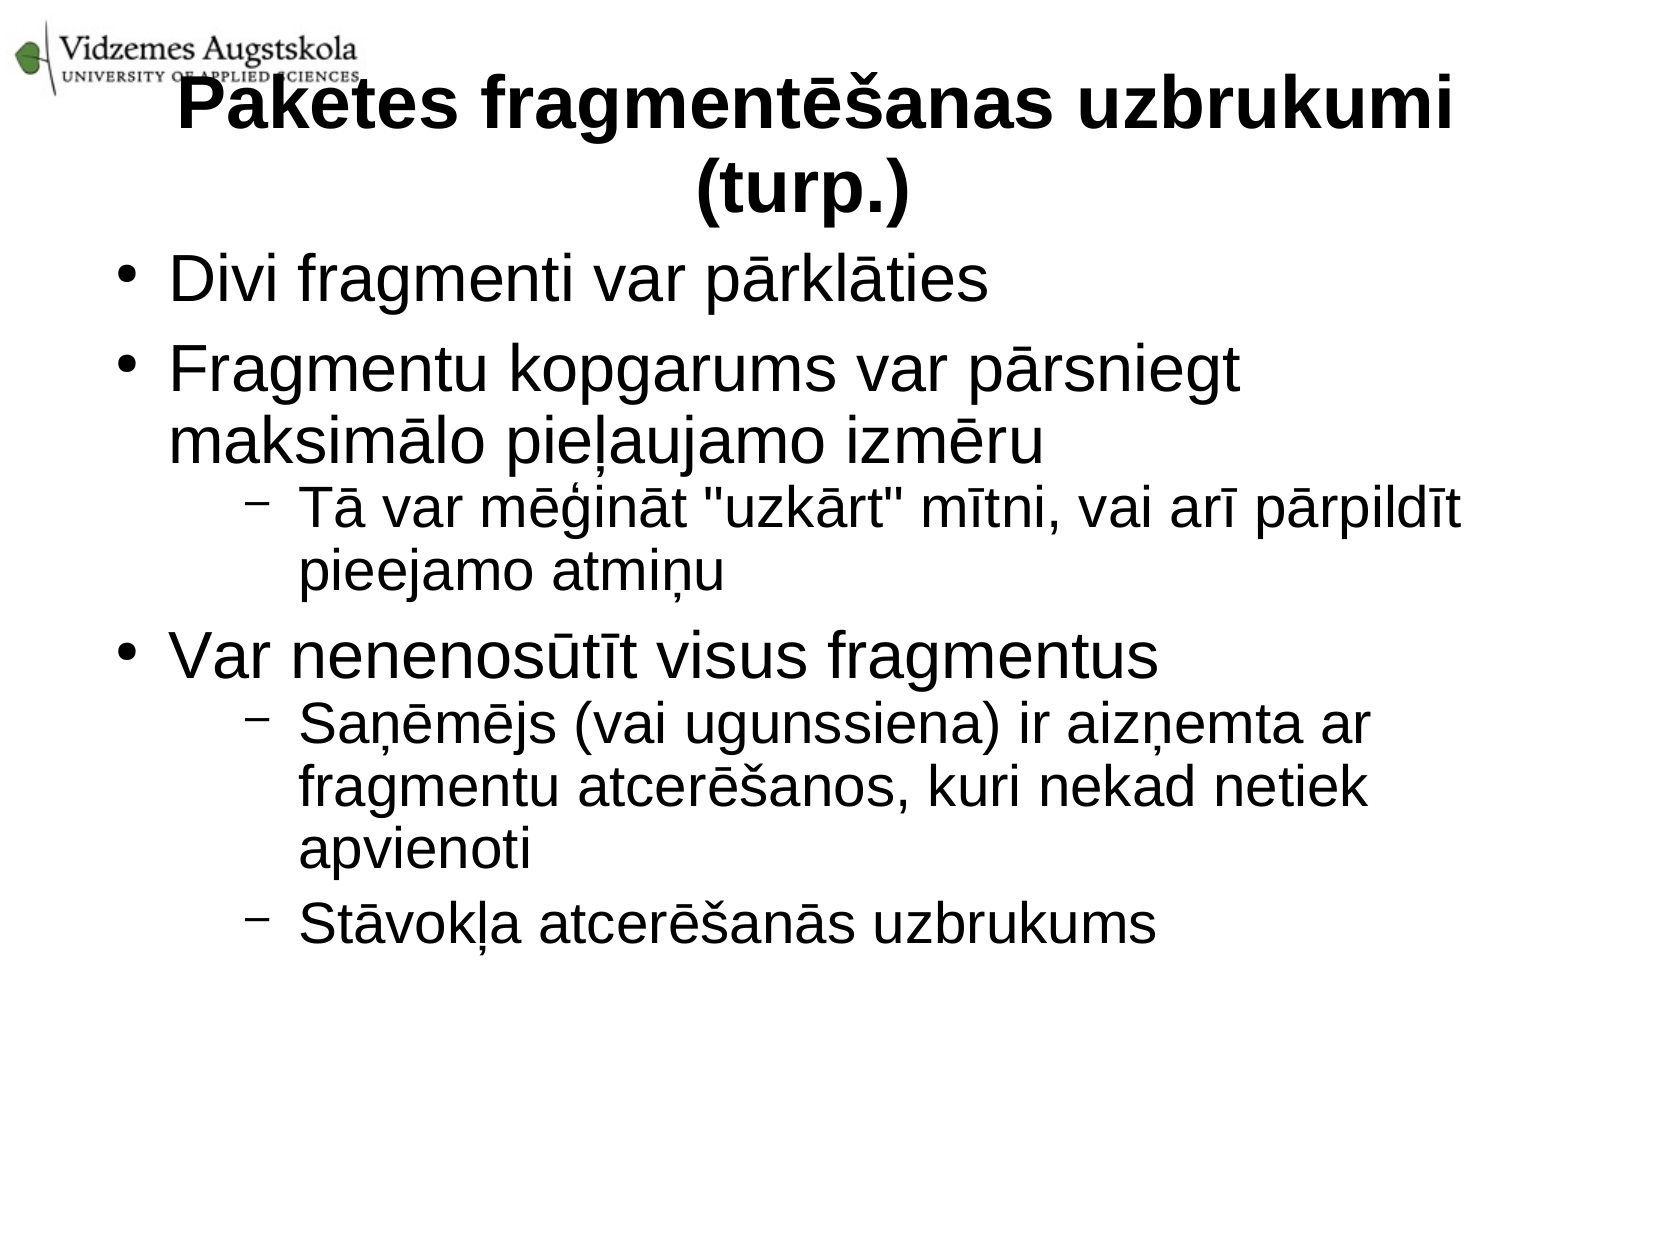

# Paketes fragmentēšanas uzbrukumi (turp.)
Divi fragmenti var pārklāties
Fragmentu kopgarums var pārsniegt maksimālo pieļaujamo izmēru
Tā var mēģināt "uzkārt" mītni, vai arī pārpildīt pieejamo atmiņu
Var nenenosūtīt visus fragmentus
Saņēmējs (vai ugunssiena) ir aizņemta ar fragmentu atcerēšanos, kuri nekad netiek apvienoti
Stāvokļa atcerēšanās uzbrukums